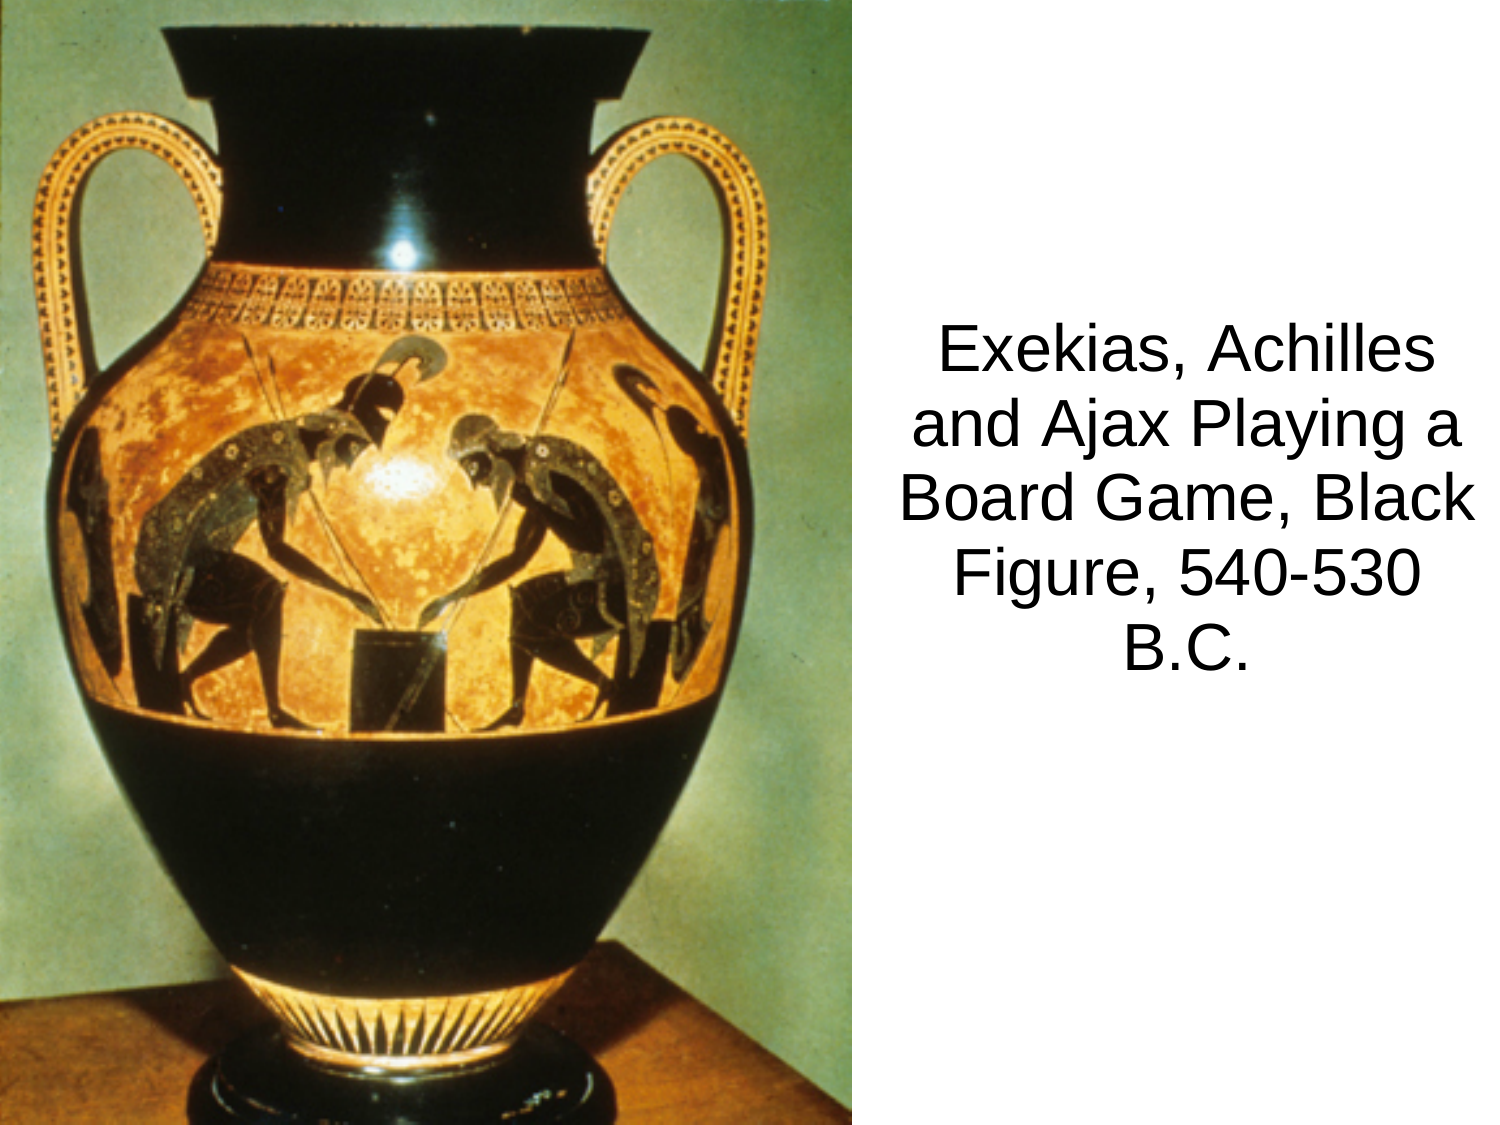

# Exekias, Achilles and Ajax Playing a Board Game, Black Figure, 540-530 B.C.